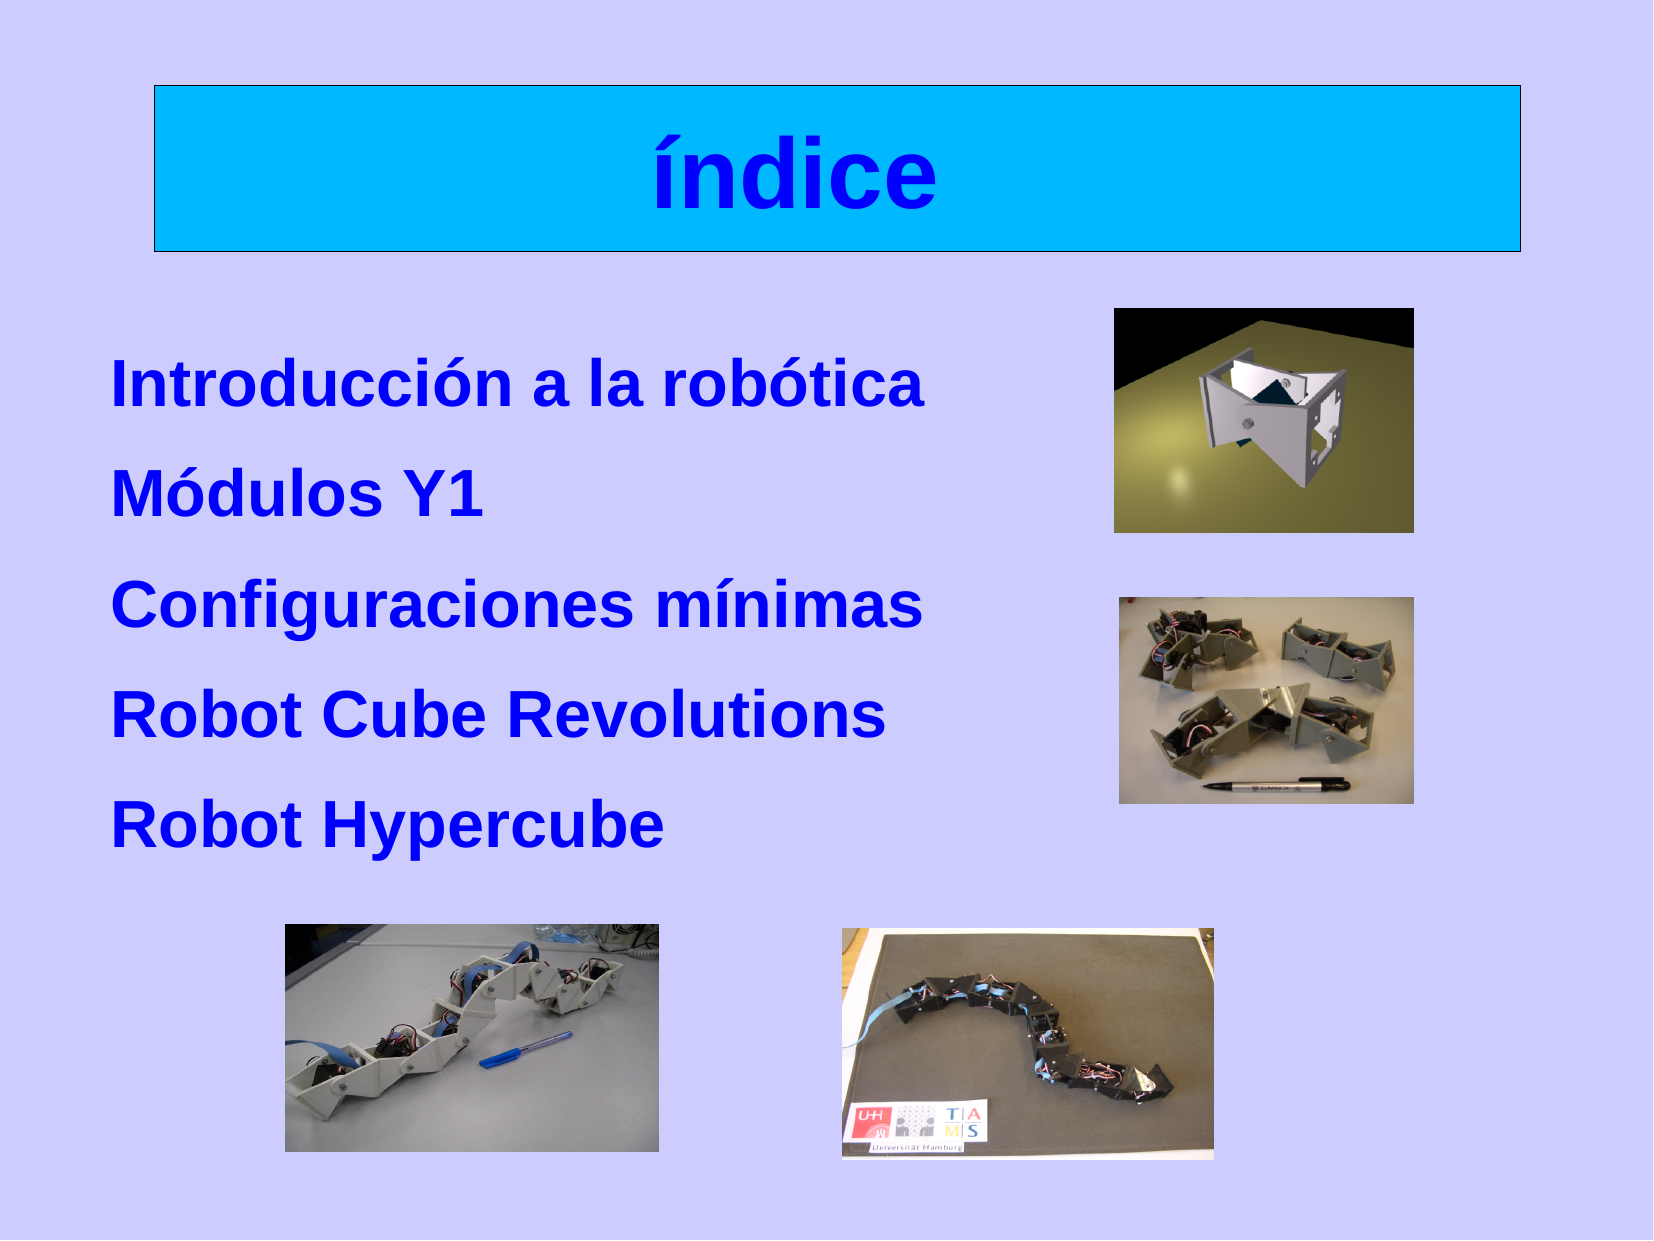

índice
 Introducción a la robótica
 Módulos Y1
 Configuraciones mínimas
 Robot Cube Revolutions
 Robot Hypercube